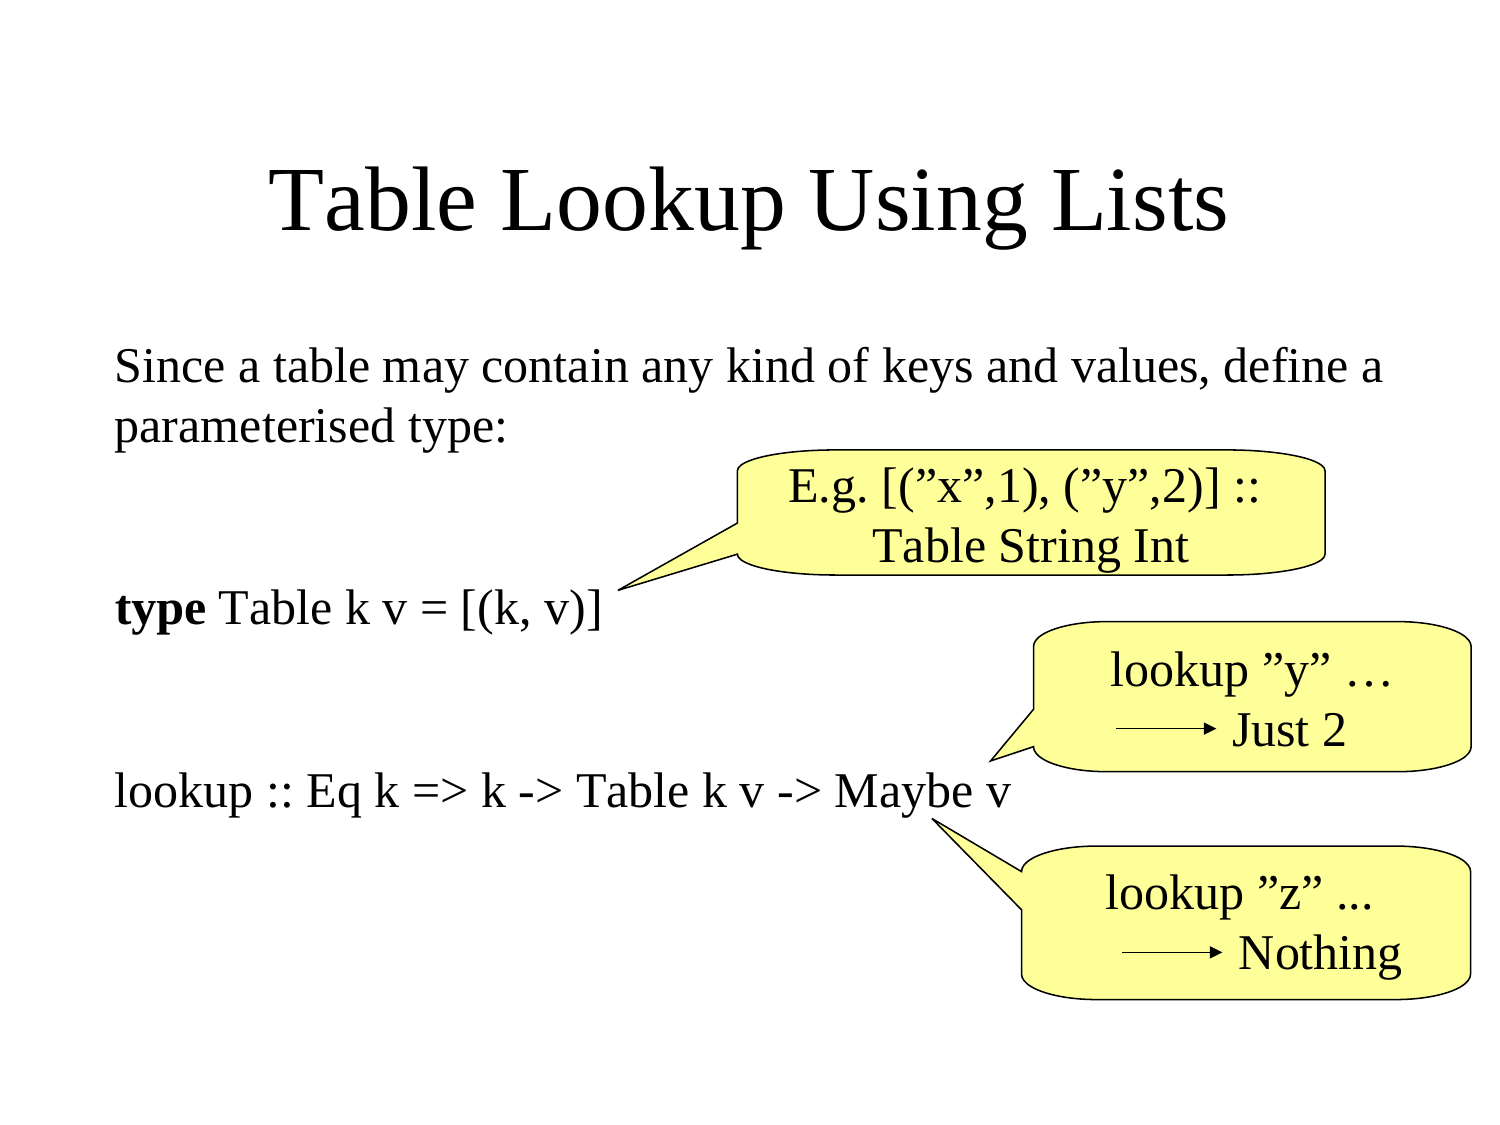

# Table Lookup Using Lists
Since a table may contain any kind of keys and values, define a parameterised type:
type Table k v = [(k, v)]
lookup :: Eq k => k -> Table k v -> Maybe v
E.g. [(”x”,1), (”y”,2)] ::
Table String Int
lookup ”y” …
 Just 2
lookup ”z” ...
	Nothing